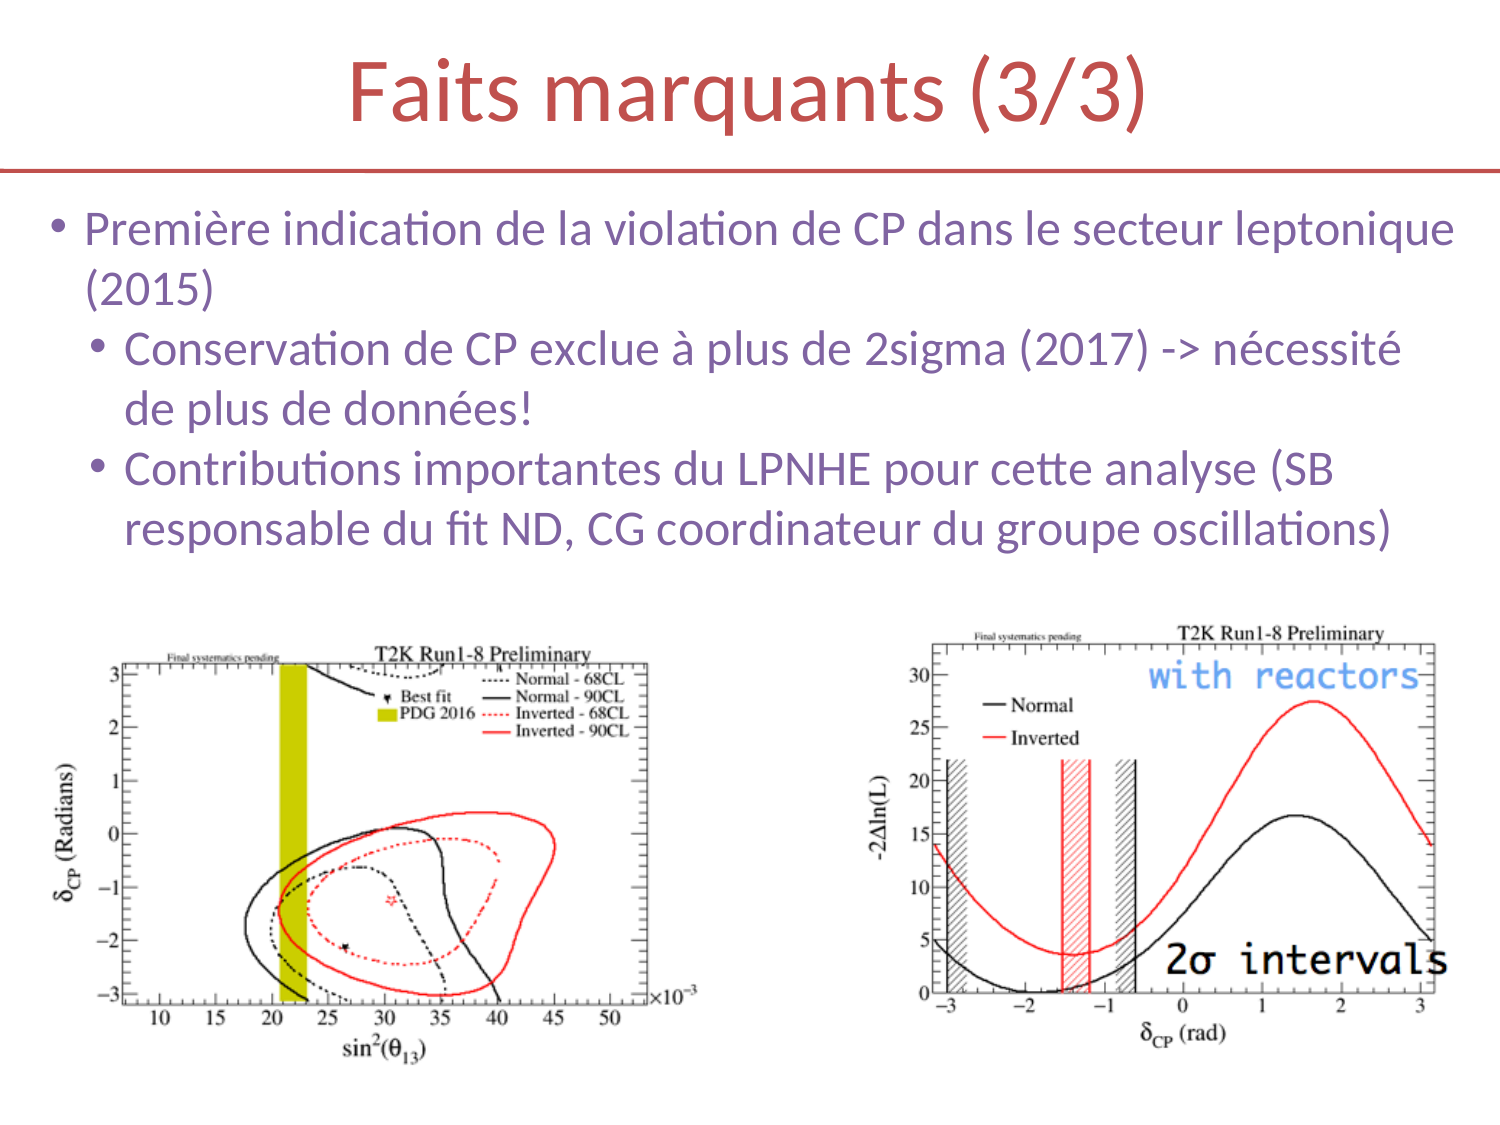

Faits marquants (3/3)
Première indication de la violation de CP dans le secteur leptonique (2015)
Conservation de CP exclue à plus de 2sigma (2017) -> nécessité de plus de données!
Contributions importantes du LPNHE pour cette analyse (SB responsable du fit ND, CG coordinateur du groupe oscillations)